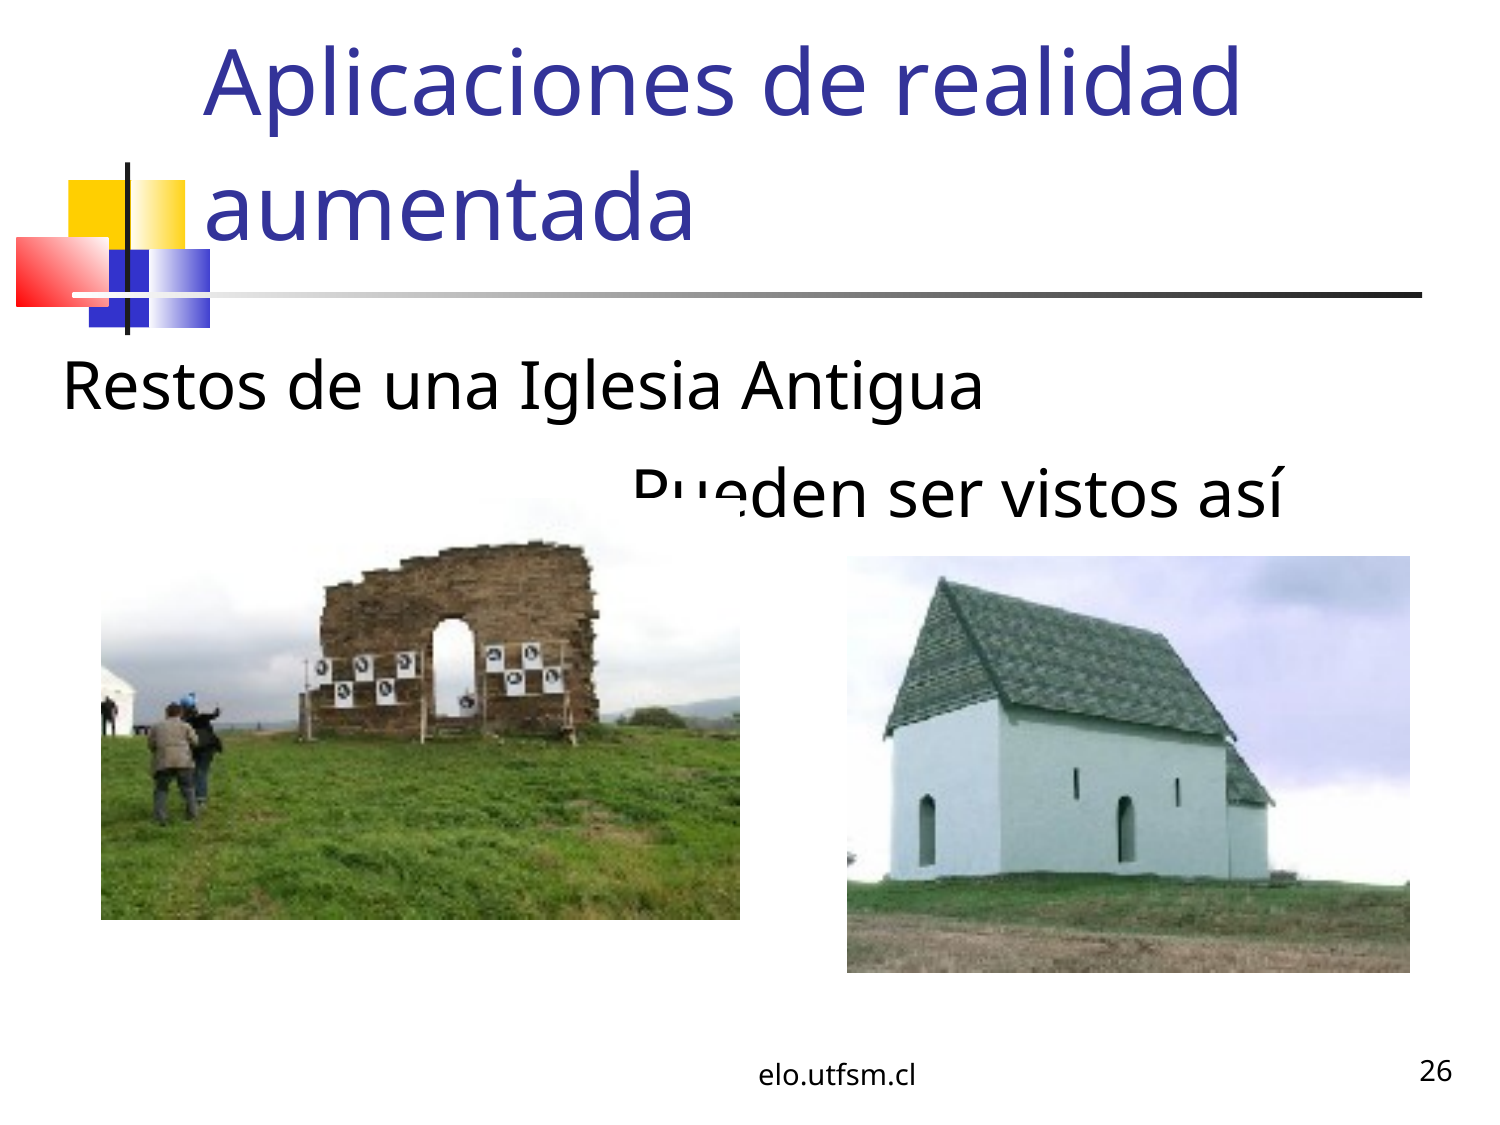

# Aplicaciones de realidad aumentada
Restos de una Iglesia Antigua
 Pueden ser vistos así
elo.utfsm.cl